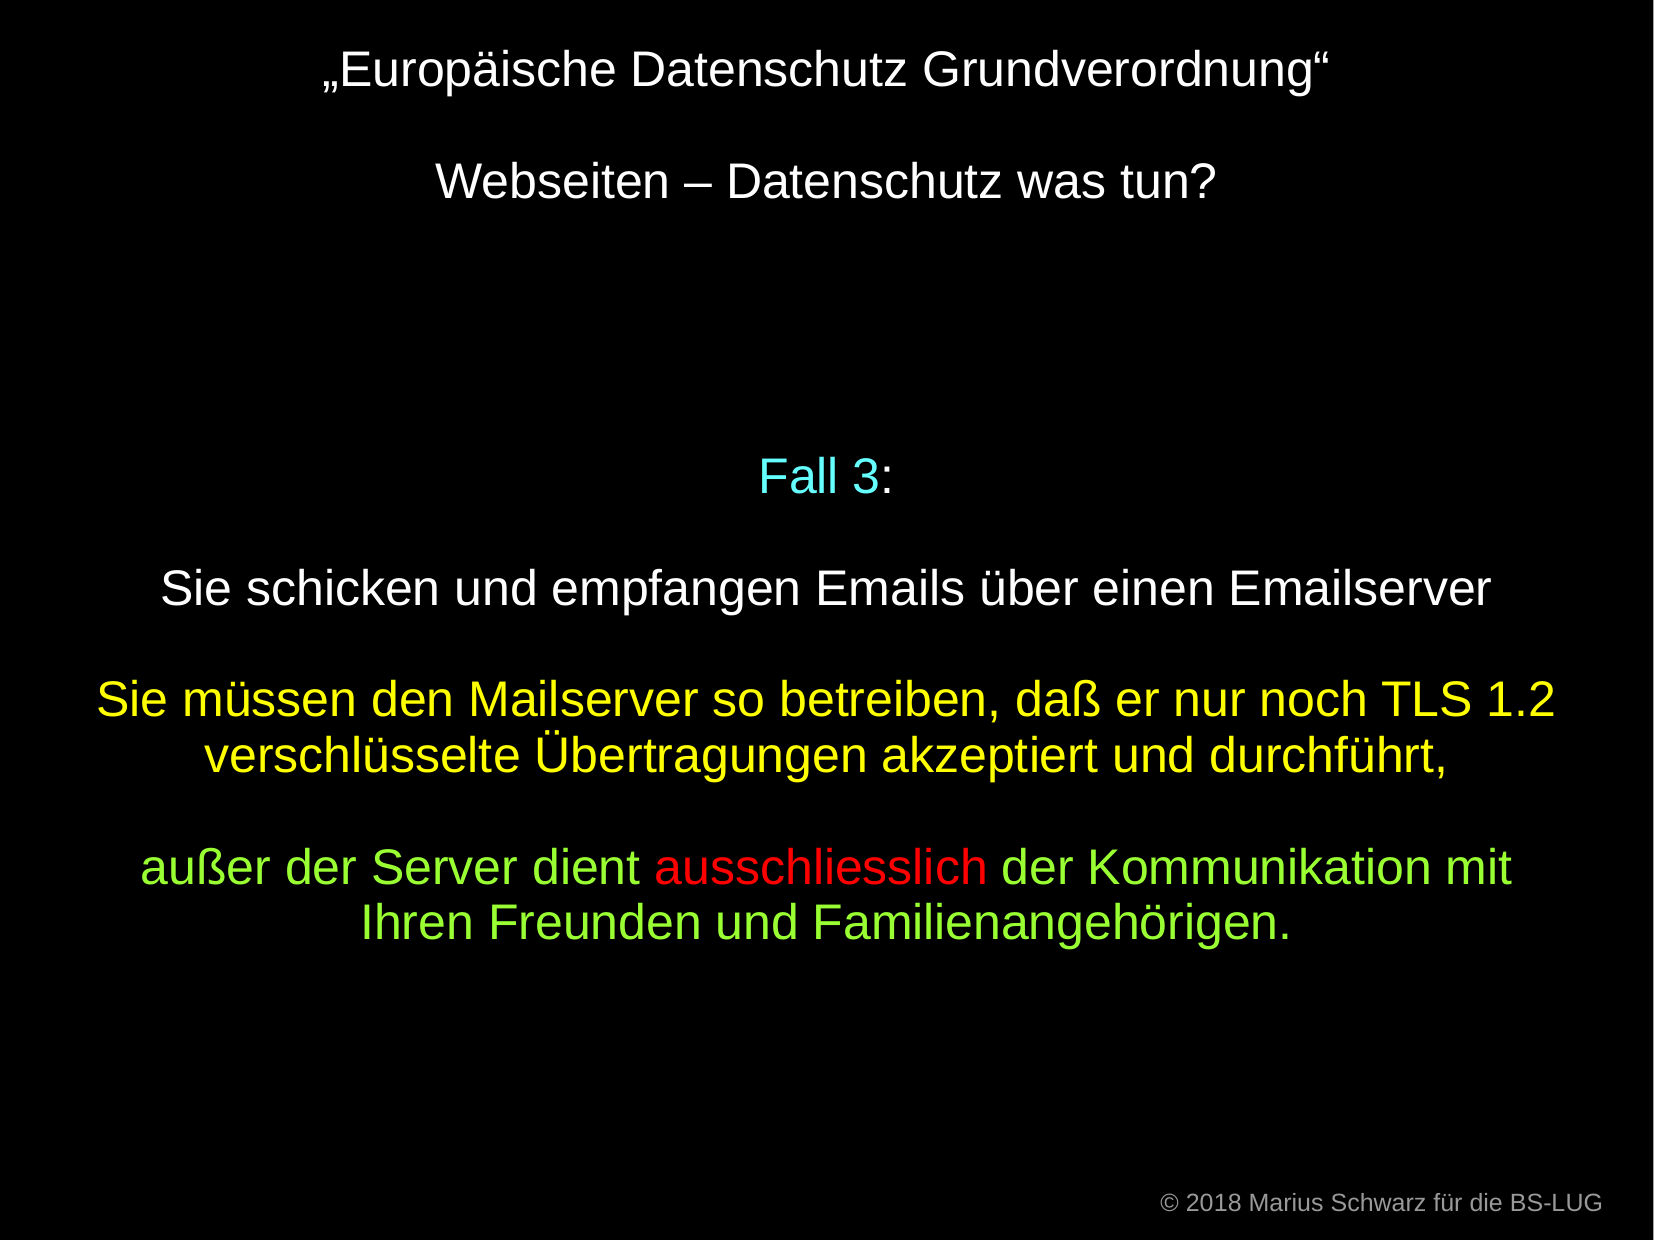

# „Europäische Datenschutz Grundverordnung“ Webseiten – Datenschutz was tun?
Fall 3:
Sie schicken und empfangen Emails über einen Emailserver
Sie müssen den Mailserver so betreiben, daß er nur noch TLS 1.2 verschlüsselte Übertragungen akzeptiert und durchführt,
außer der Server dient ausschliesslich der Kommunikation mit Ihren Freunden und Familienangehörigen.
© 2018 Marius Schwarz für die BS-LUG